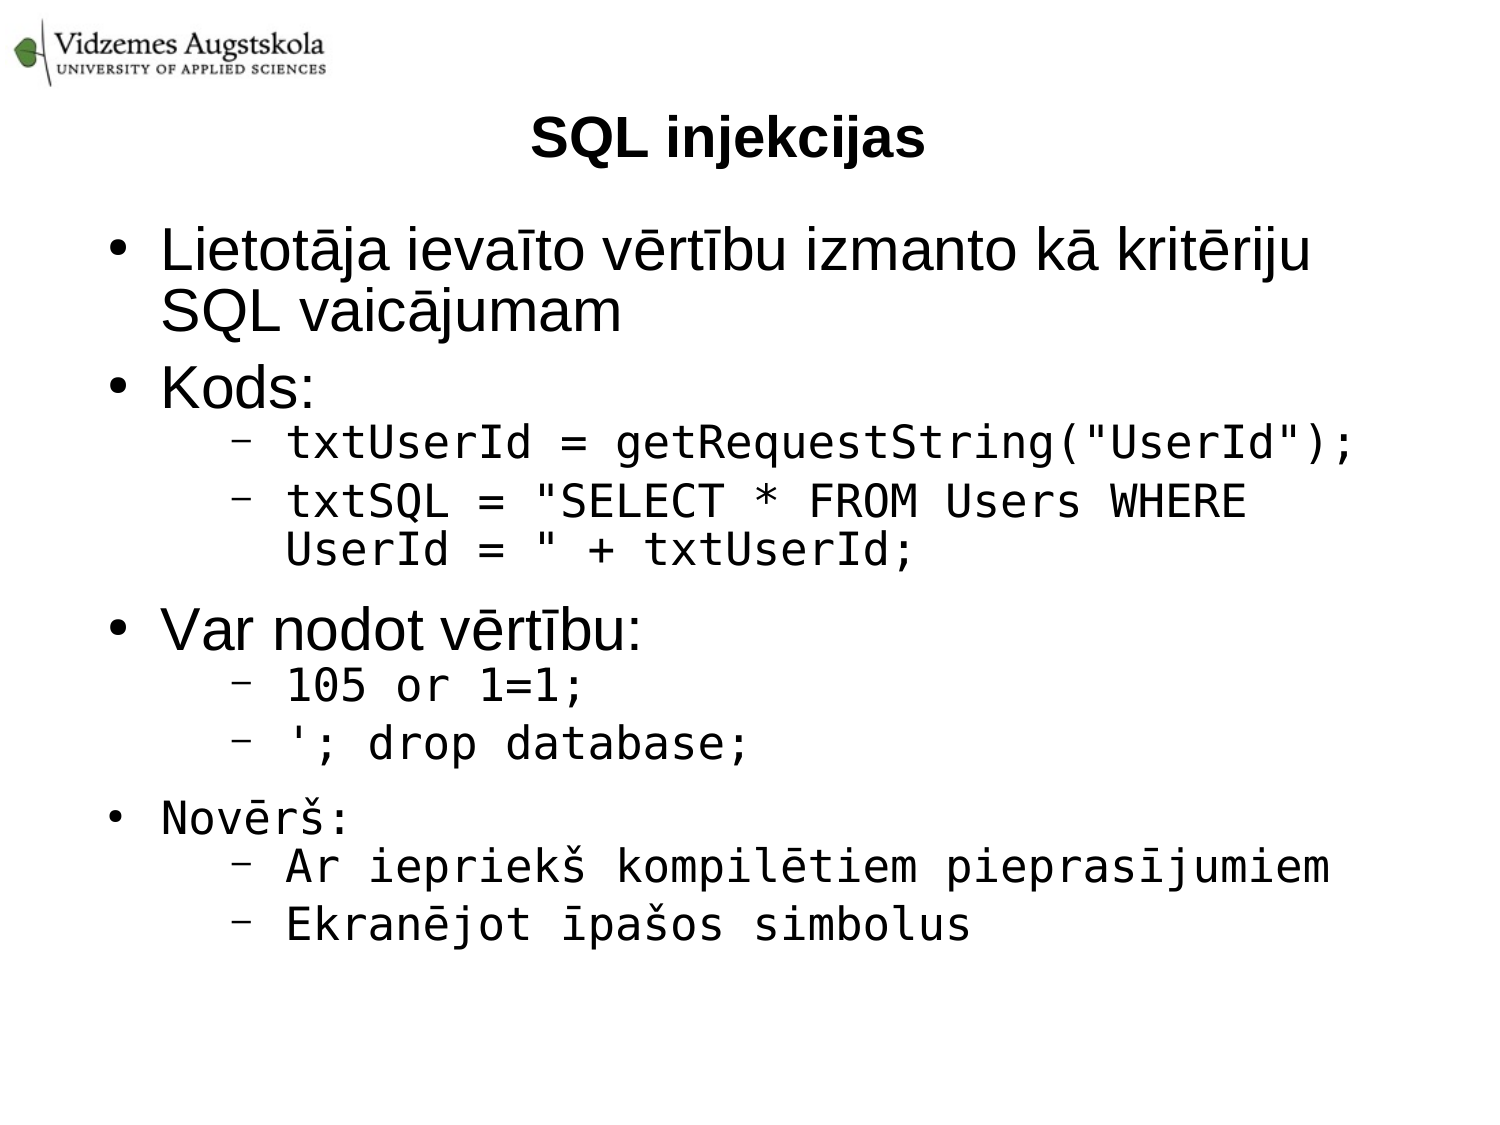

# SQL injekcijas
Lietotāja ievaīto vērtību izmanto kā kritēriju SQL vaicājumam
Kods:
txtUserId = getRequestString("UserId");
txtSQL = "SELECT * FROM Users WHERE UserId = " + txtUserId;
Var nodot vērtību:
105 or 1=1;
'; drop database;
Novērš:
Ar iepriekš kompilētiem pieprasījumiem
Ekranējot īpašos simbolus